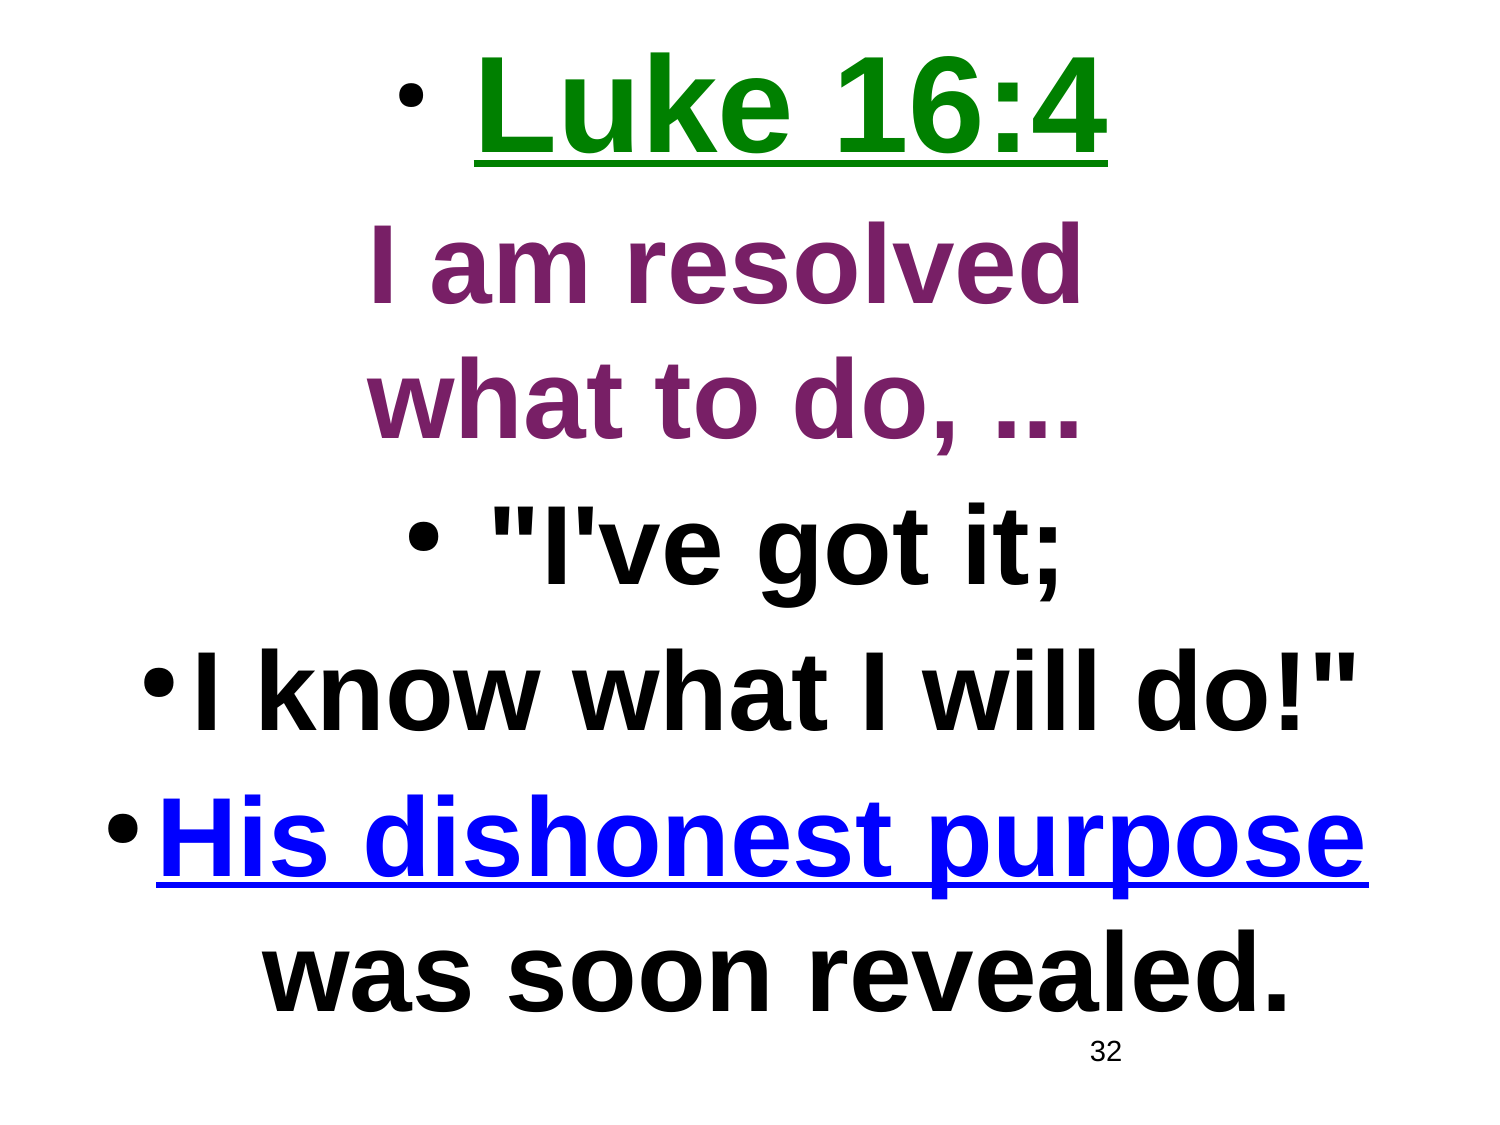

# Luke 16:4
I am resolved
what to do, ...
 "I've got it;
I know what I will do!"
His dishonest purpose
was soon revealed.
32